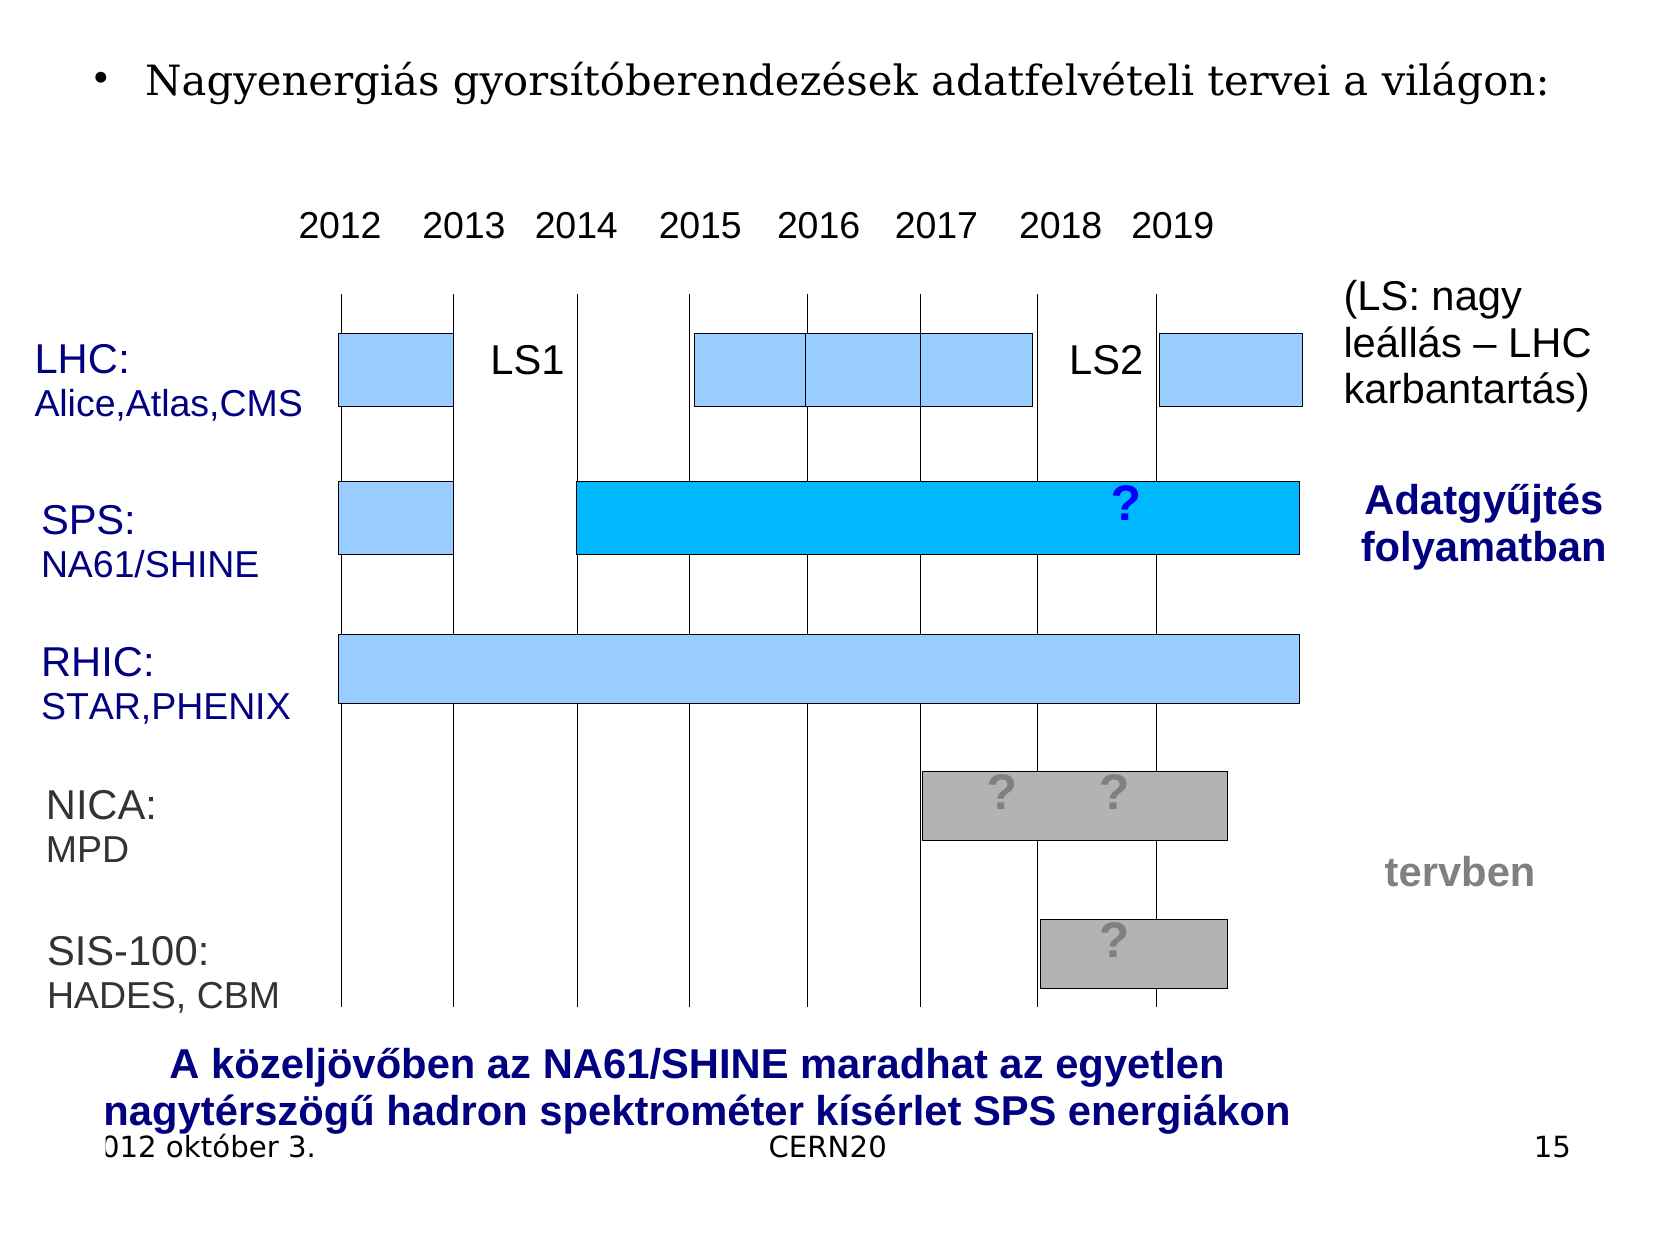

# Nagyenergiás gyorsítóberendezések adatfelvételi tervei a világon:
2012
2013
2014
2015
2016
2017
2018
2019
(LS: nagy
leállás – LHC
karbantartás)
LHC:
Alice,Atlas,CMS
LS1
LS2
Adatgyűjtés
folyamatban
?
SPS:
NA61/SHINE
RHIC:
STAR,PHENIX
NICA:
MPD
?
?
tervben
SIS-100:
HADES, CBM
?
A közeljövőben az NA61/SHINE maradhat az egyetlen
nagytérszögű hadron spektrométer kísérlet SPS energiákon
2012 október 3.
CERN20
15